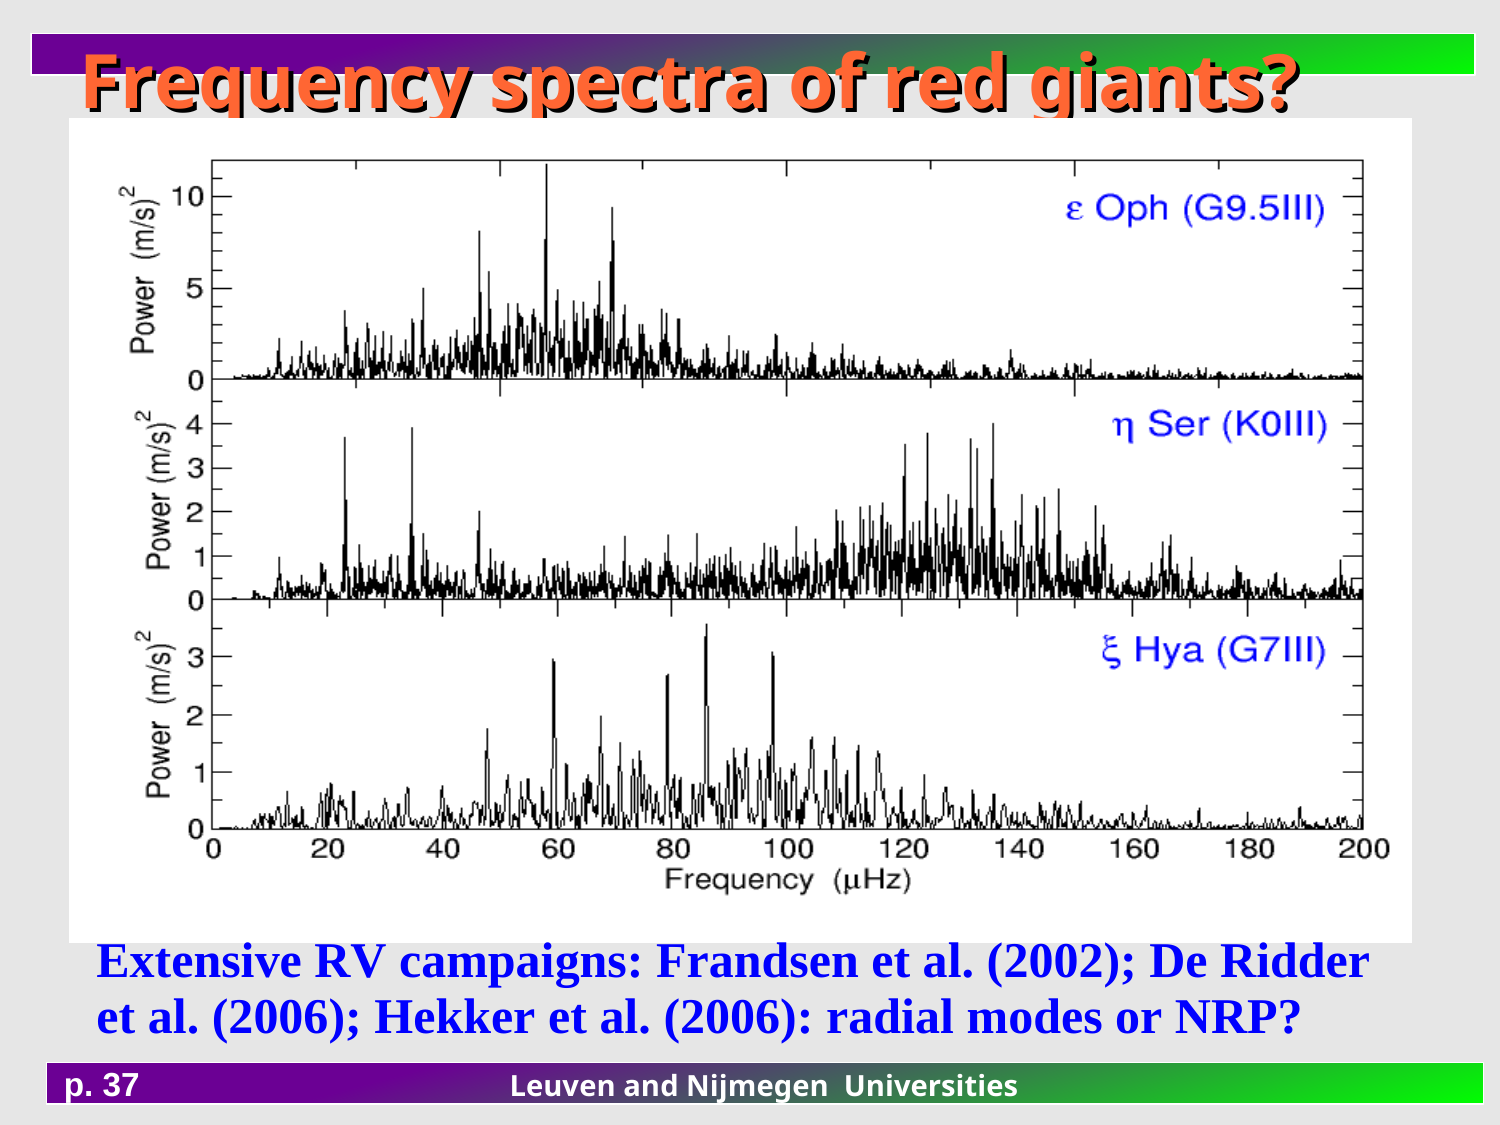

# Frequency spectra of red giants?
Extensive RV campaigns: Frandsen et al. (2002); De Ridder
et al. (2006); Hekker et al. (2006): radial modes or NRP?